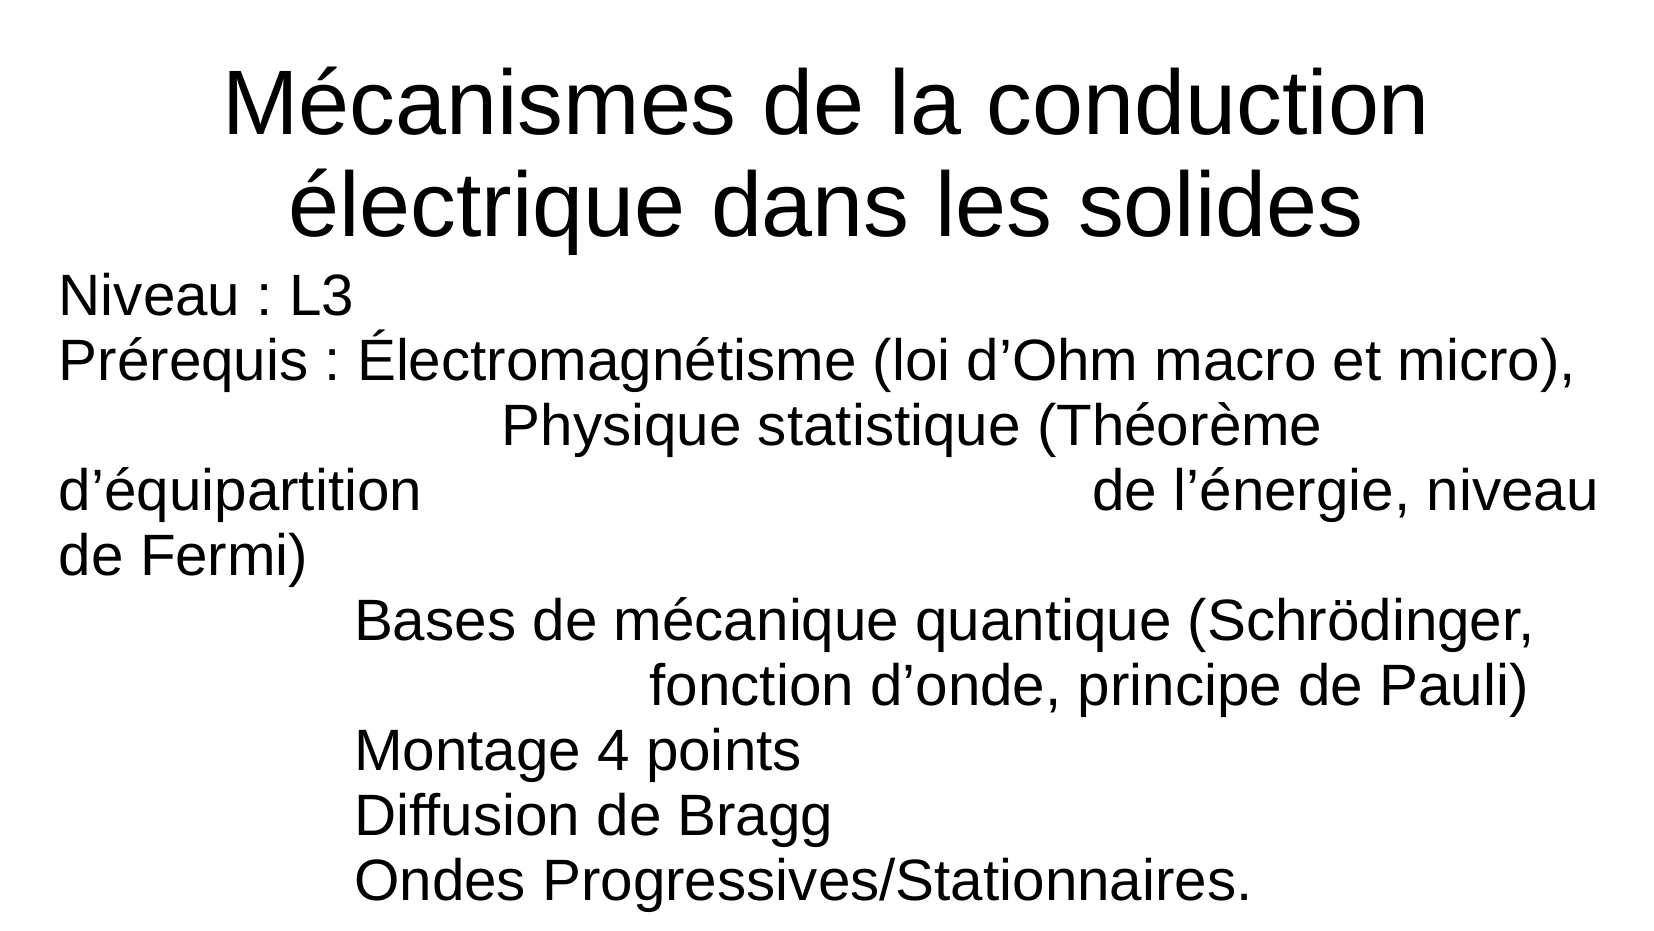

# Mécanismes de la conduction électrique dans les solides
Niveau : L3
Prérequis : Électromagnétisme (loi d’Ohm macro et micro), 							Physique statistique (Théorème d’équipartition 									de l’énergie, niveau de Fermi)
				Bases de mécanique quantique (Schrödinger, 									fonction d’onde, principe de Pauli)
				Montage 4 points
				Diffusion de Bragg
				Ondes Progressives/Stationnaires.